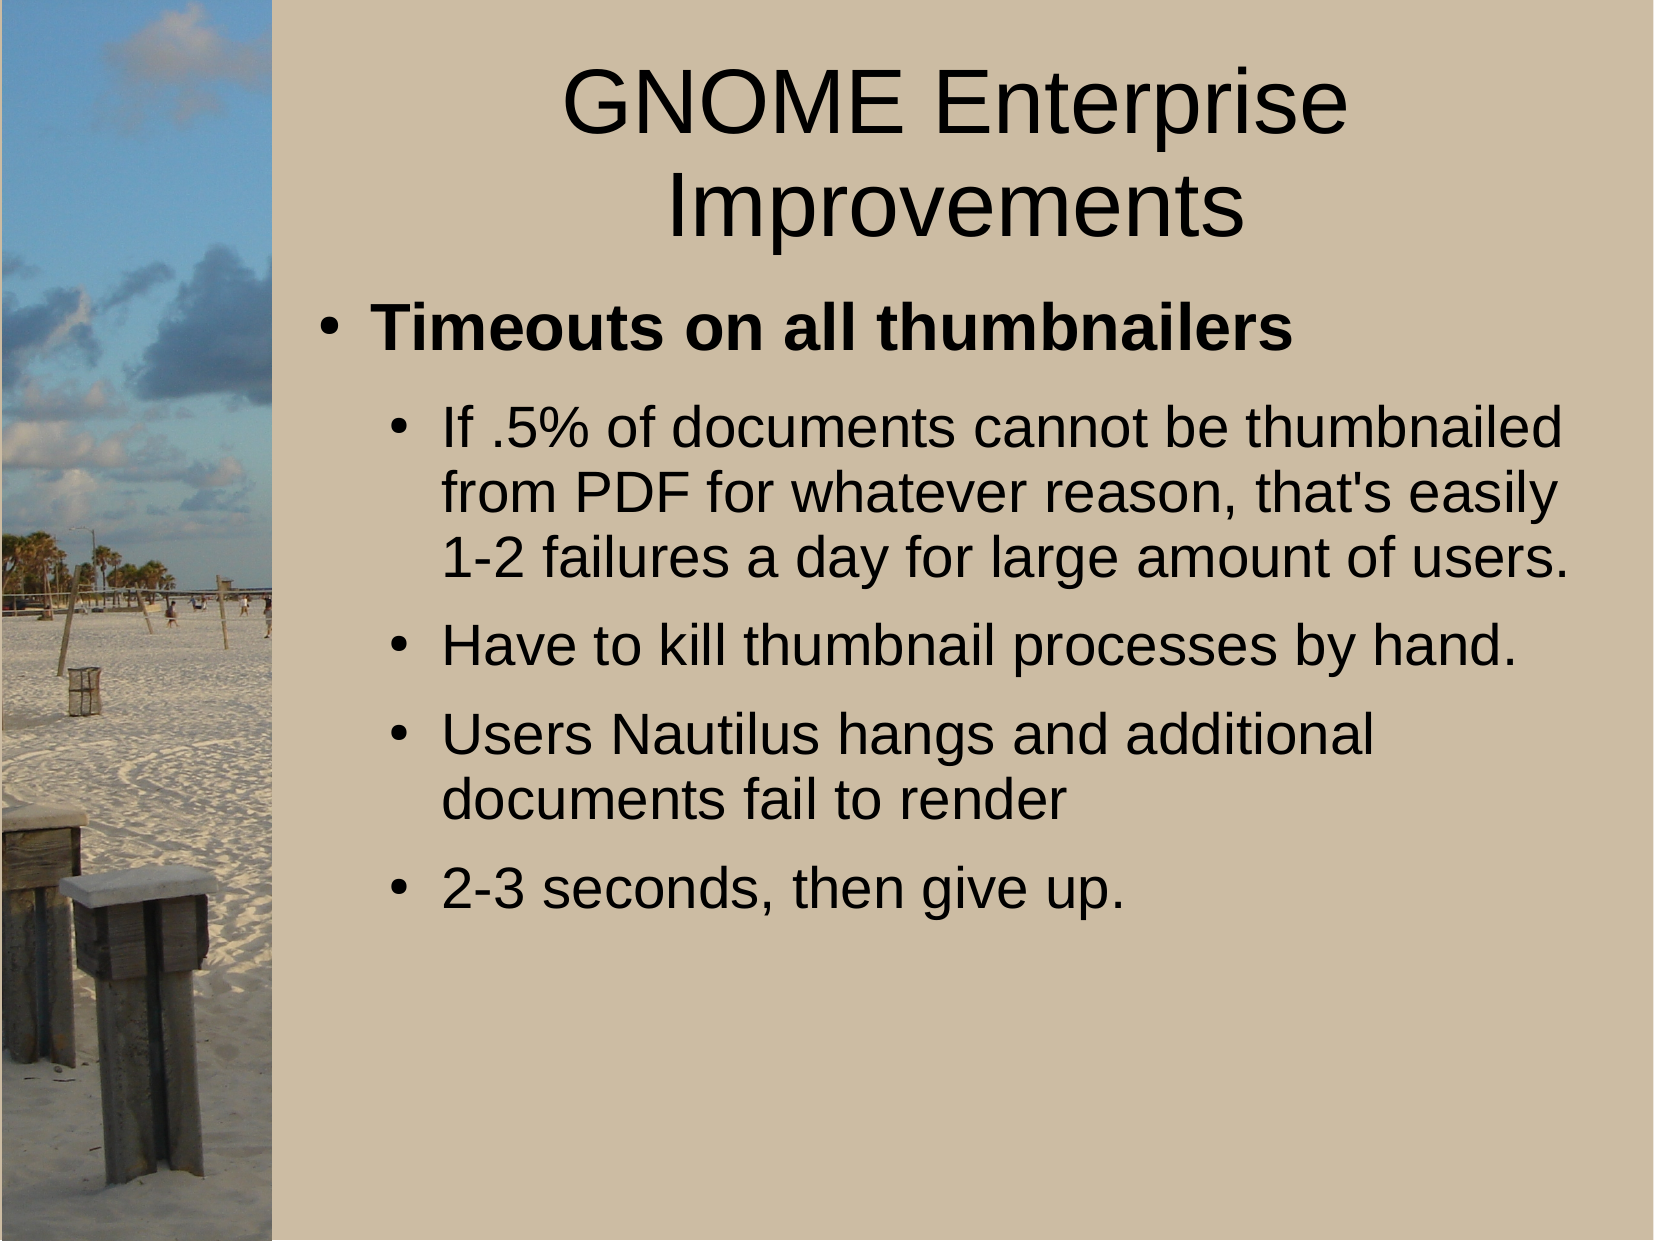

# GNOME Enterprise Improvements
Timeouts on all thumbnailers
If .5% of documents cannot be thumbnailed from PDF for whatever reason, that's easily 1-2 failures a day for large amount of users.
Have to kill thumbnail processes by hand.
Users Nautilus hangs and additional documents fail to render
2-3 seconds, then give up.